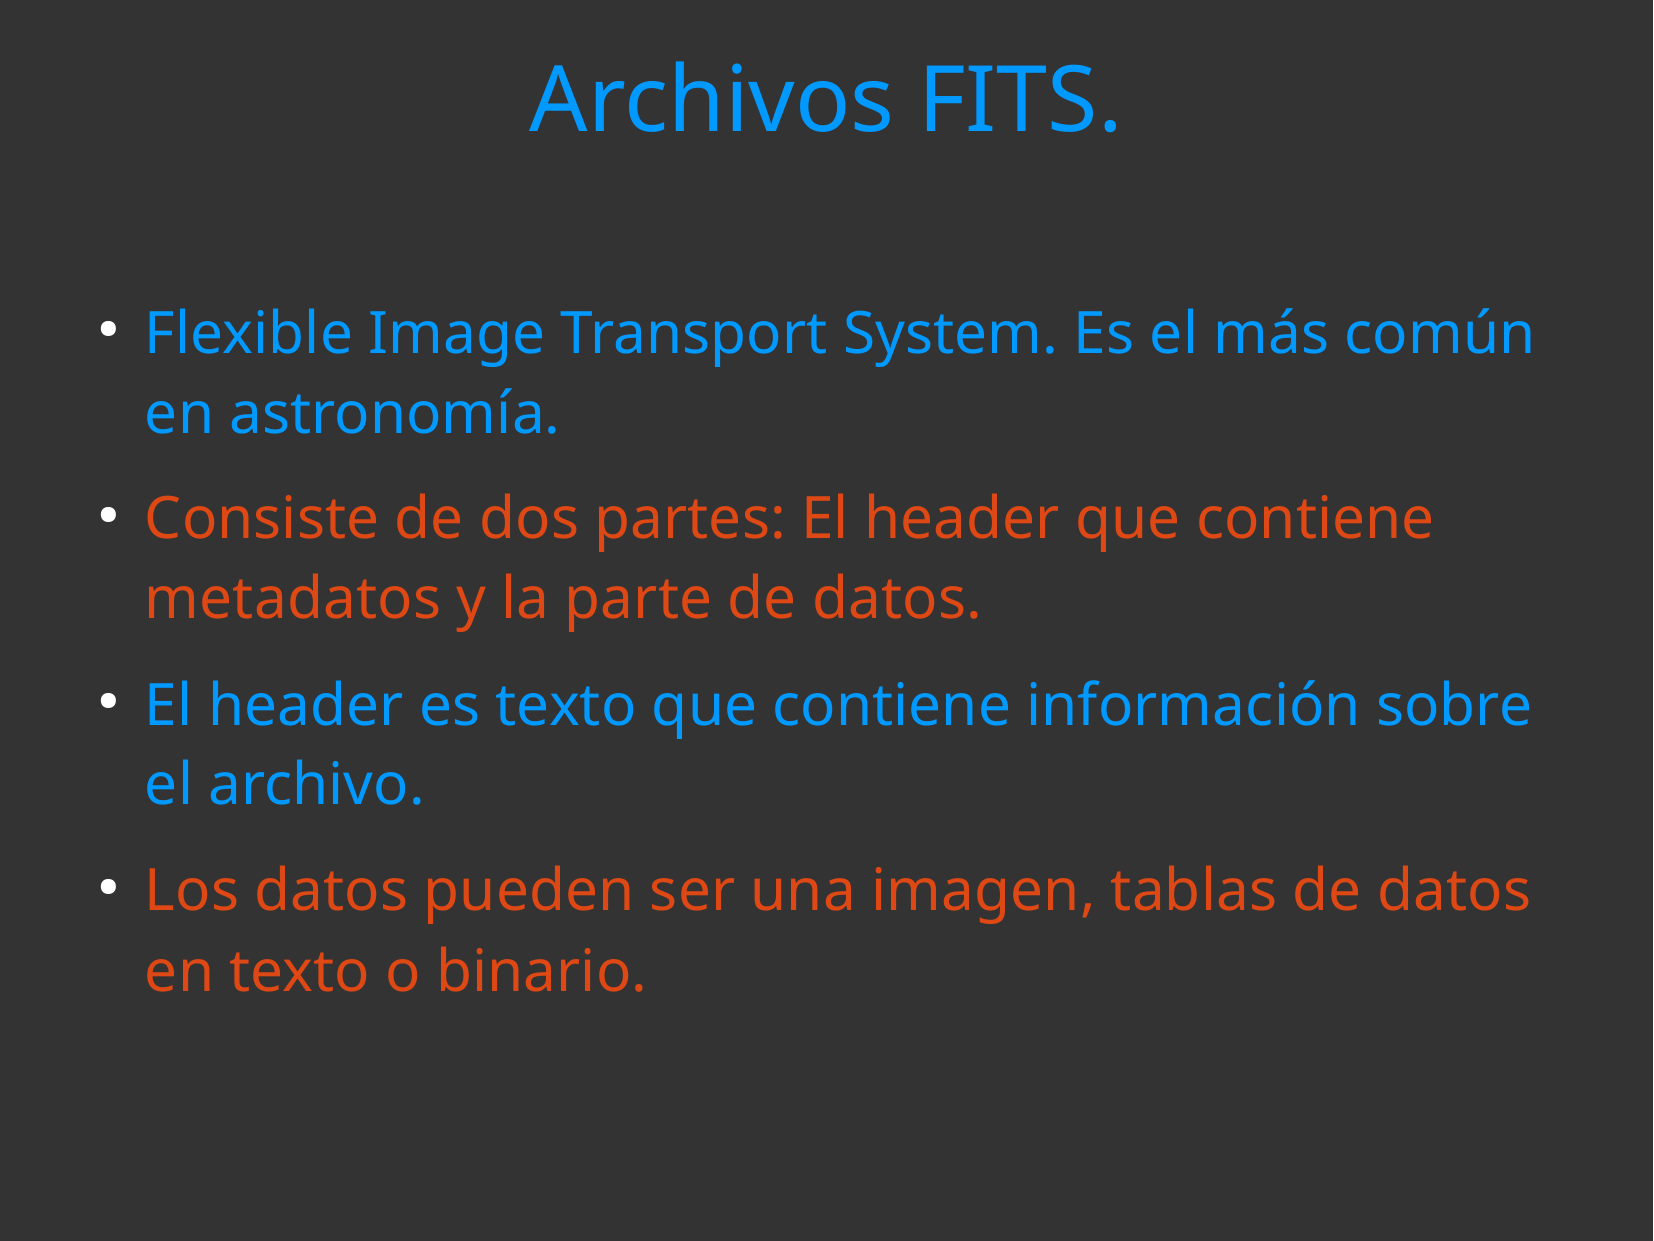

# Archivos FITS.
Flexible Image Transport System. Es el más común en astronomía.
Consiste de dos partes: El header que contiene metadatos y la parte de datos.
El header es texto que contiene información sobre el archivo.
Los datos pueden ser una imagen, tablas de datos en texto o binario.